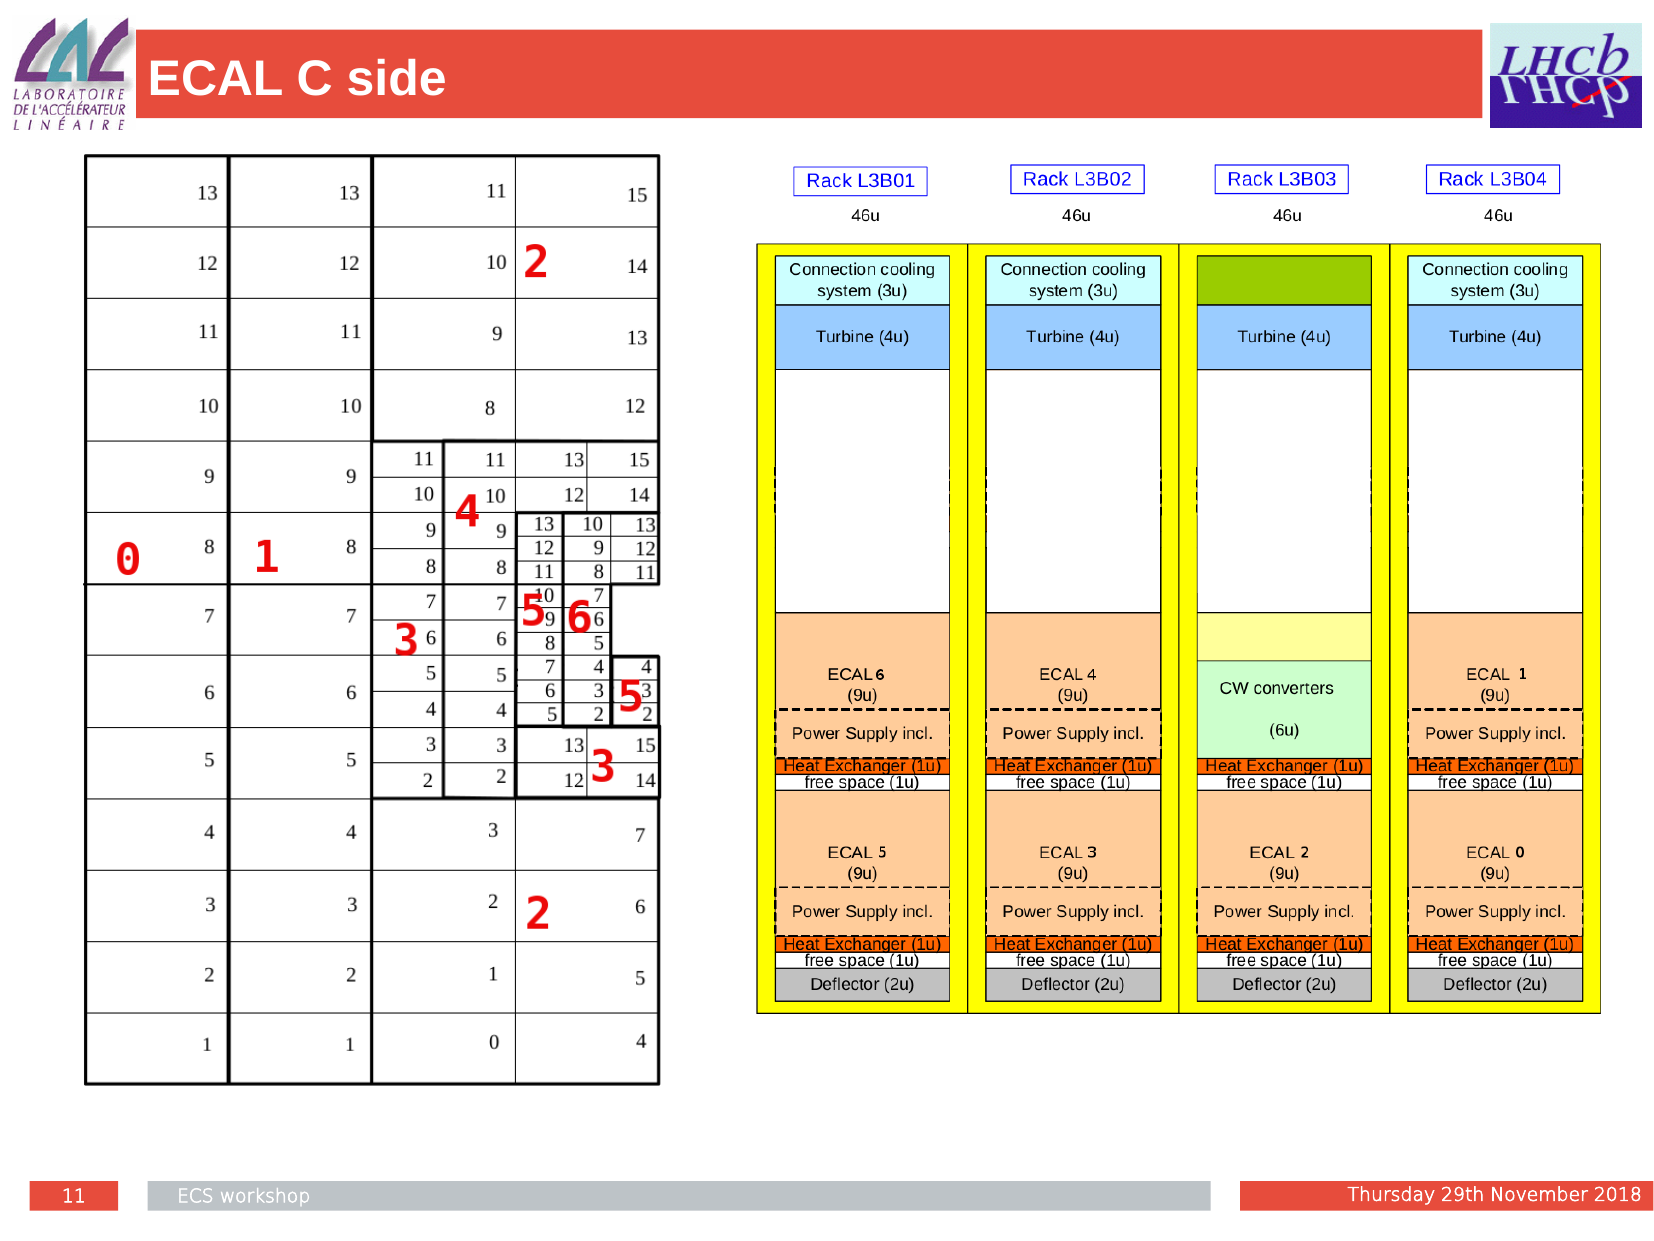

# ECAL C side
11
ECS workshop
Thursday 29th November 2018